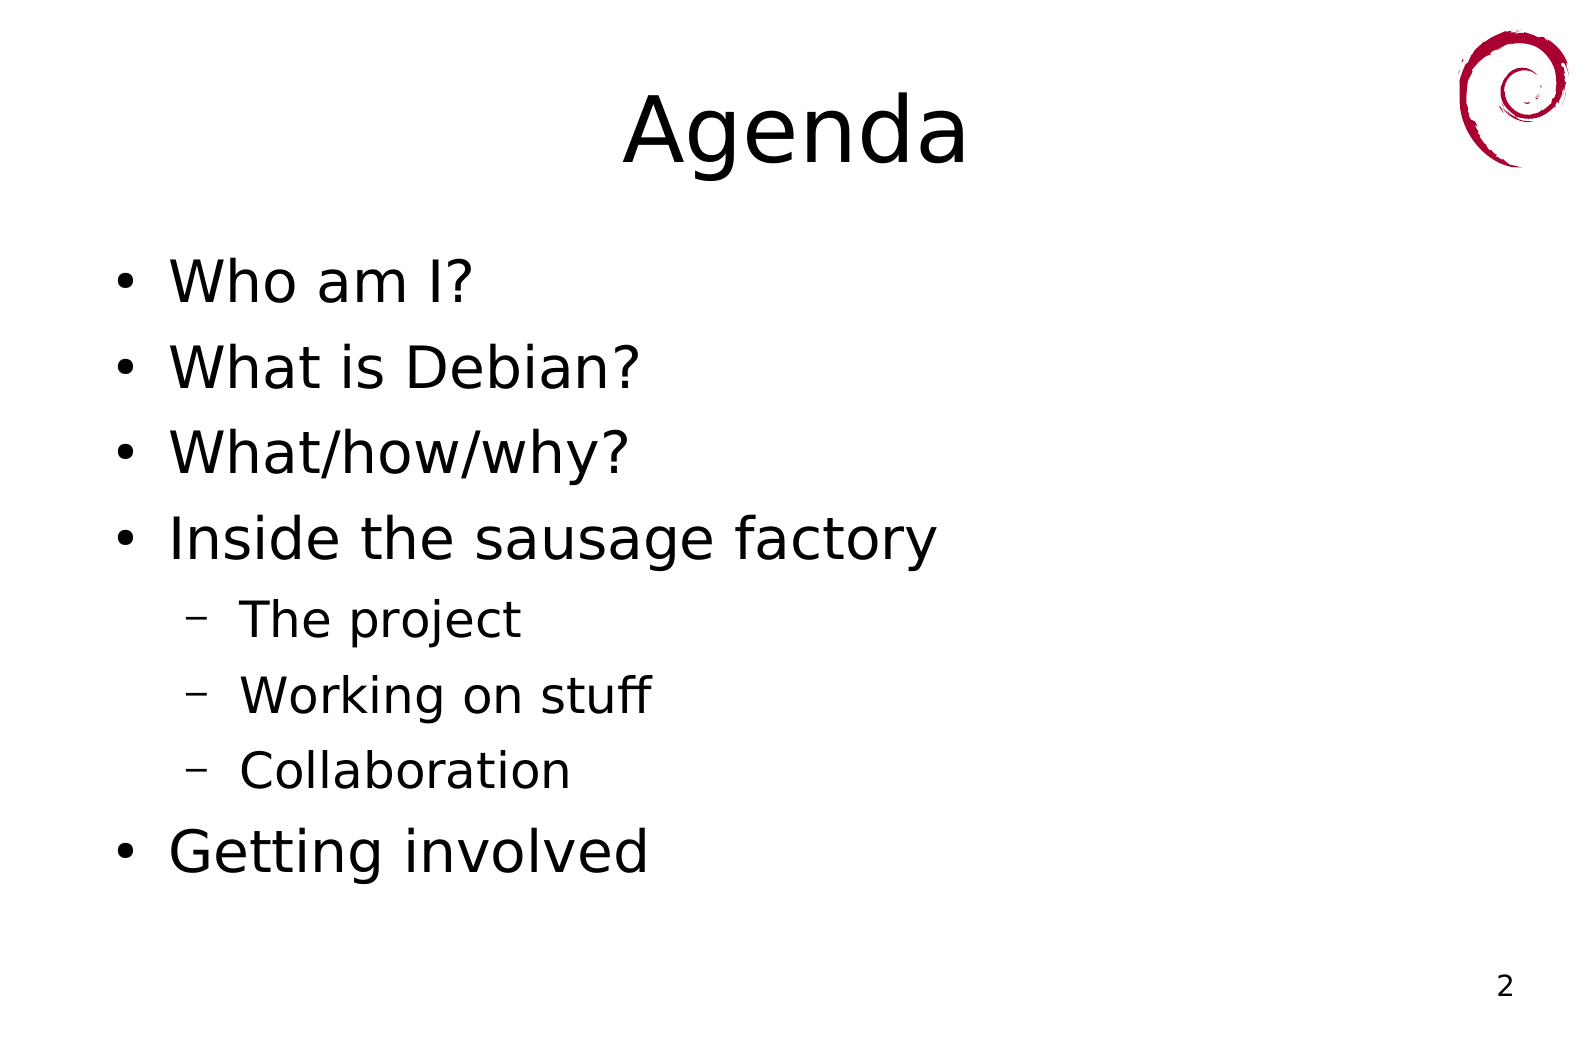

# Agenda
Who am I?
What is Debian?
What/how/why?
Inside the sausage factory
The project
Working on stuff
Collaboration
Getting involved
2